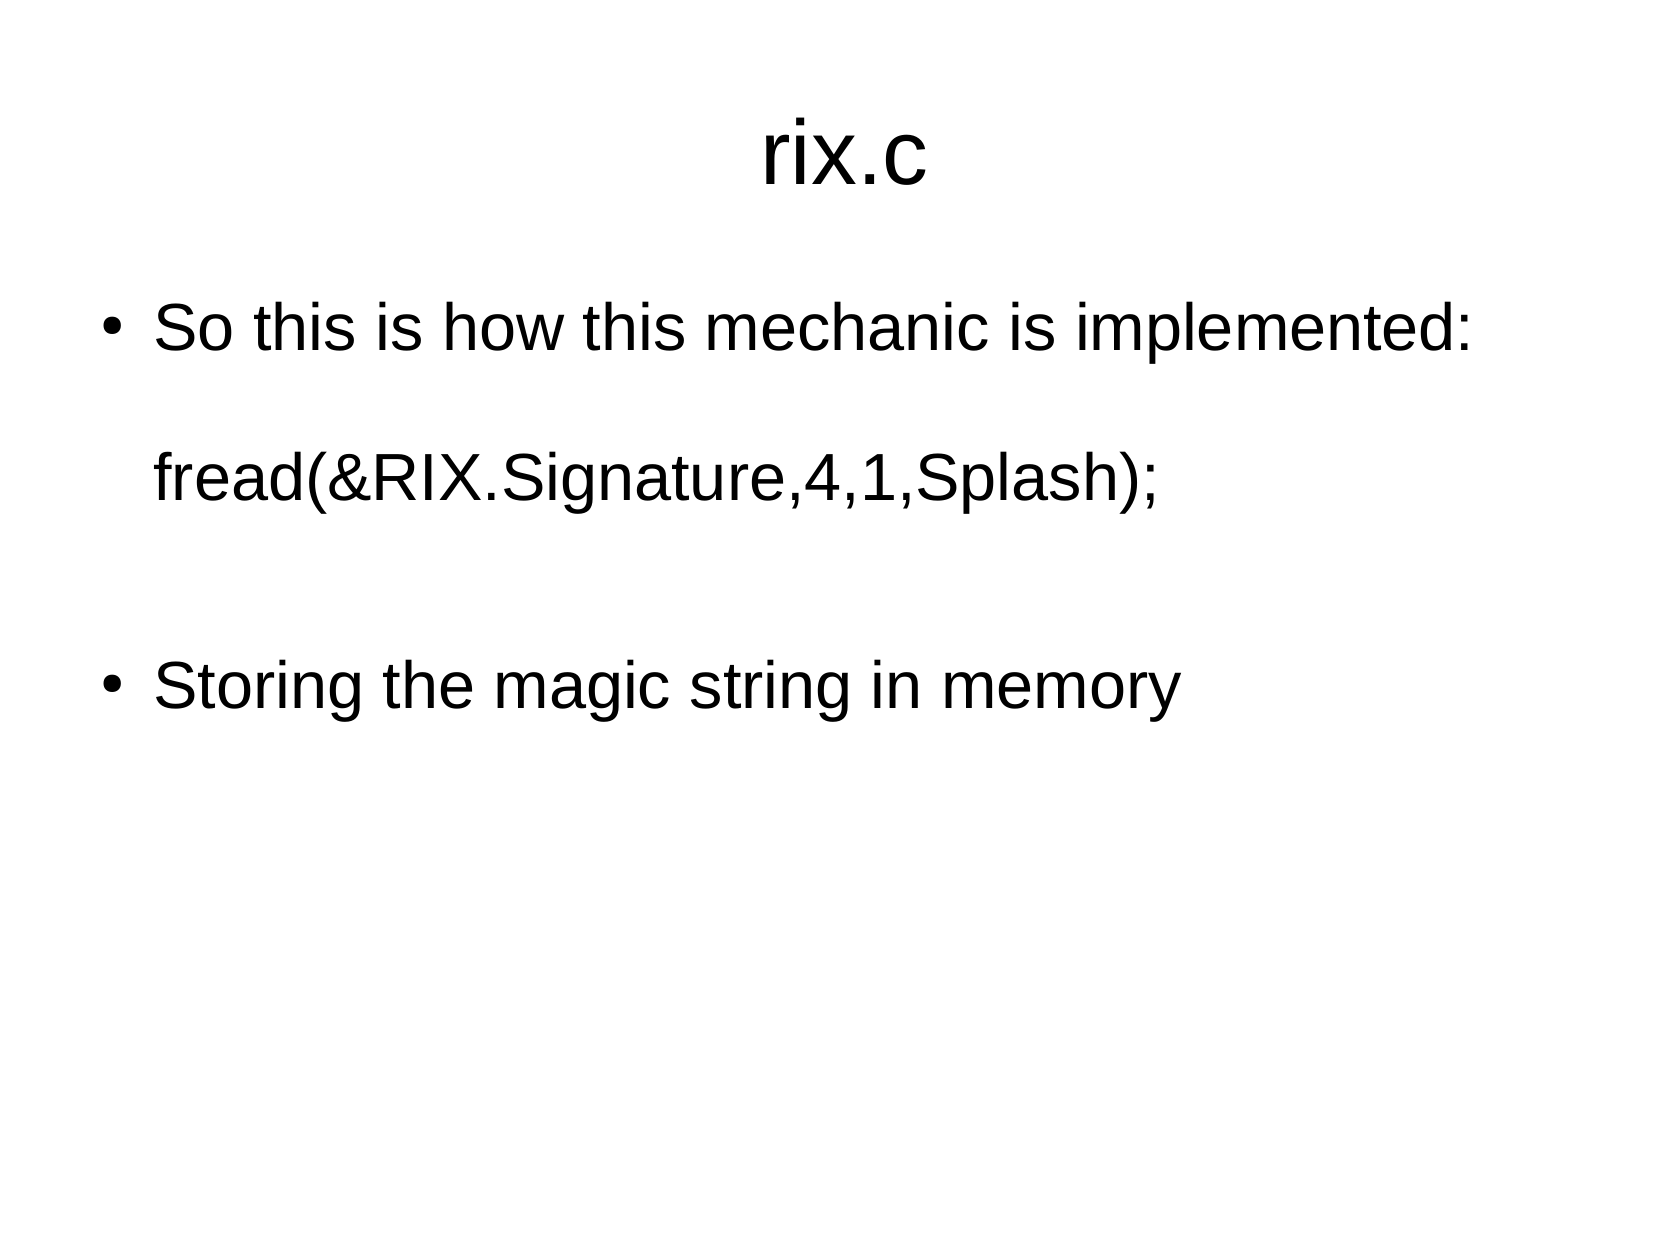

# rix.c
So this is how this mechanic is implemented:
fread(&RIX.Signature,4,1,Splash);
Storing the magic string in memory